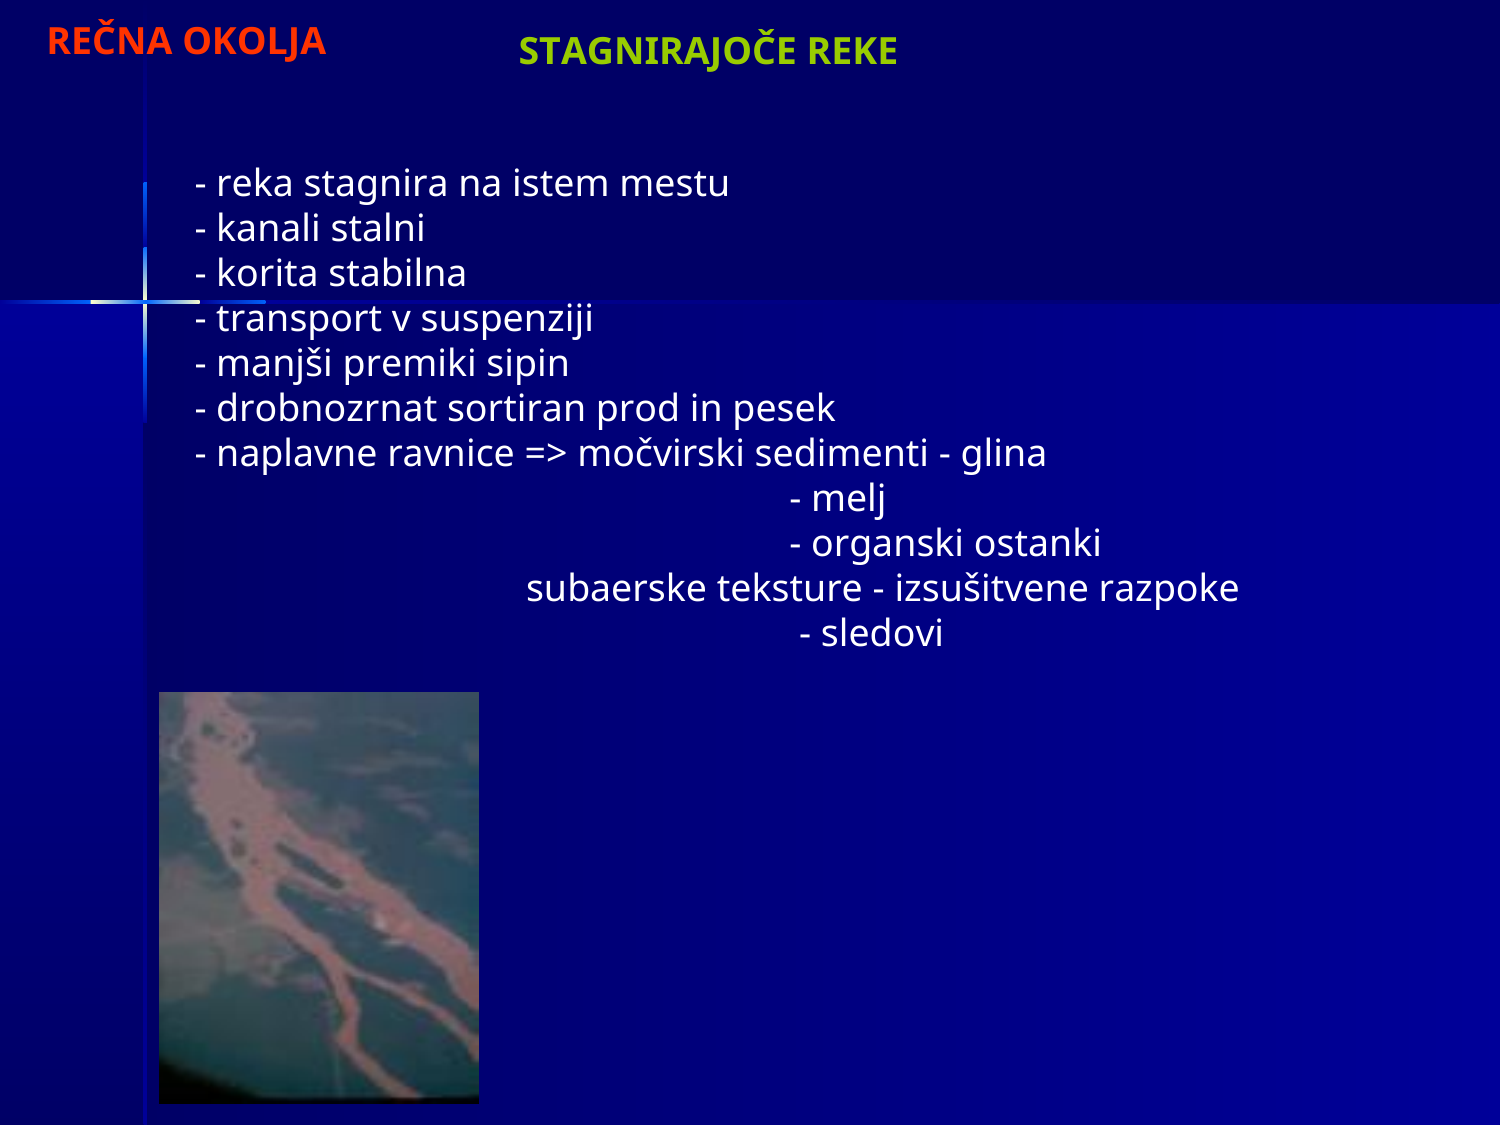

REČNA OKOLJA
STAGNIRAJOČE REKE
- reka stagnira na istem mestu
- kanali stalni
- korita stabilna
- transport v suspenziji
- manjši premiki sipin
- drobnozrnat sortiran prod in pesek
- naplavne ravnice => močvirski sedimenti - glina
 - melj
 - organski ostanki
 subaerske teksture - izsušitvene razpoke
 - sledovi